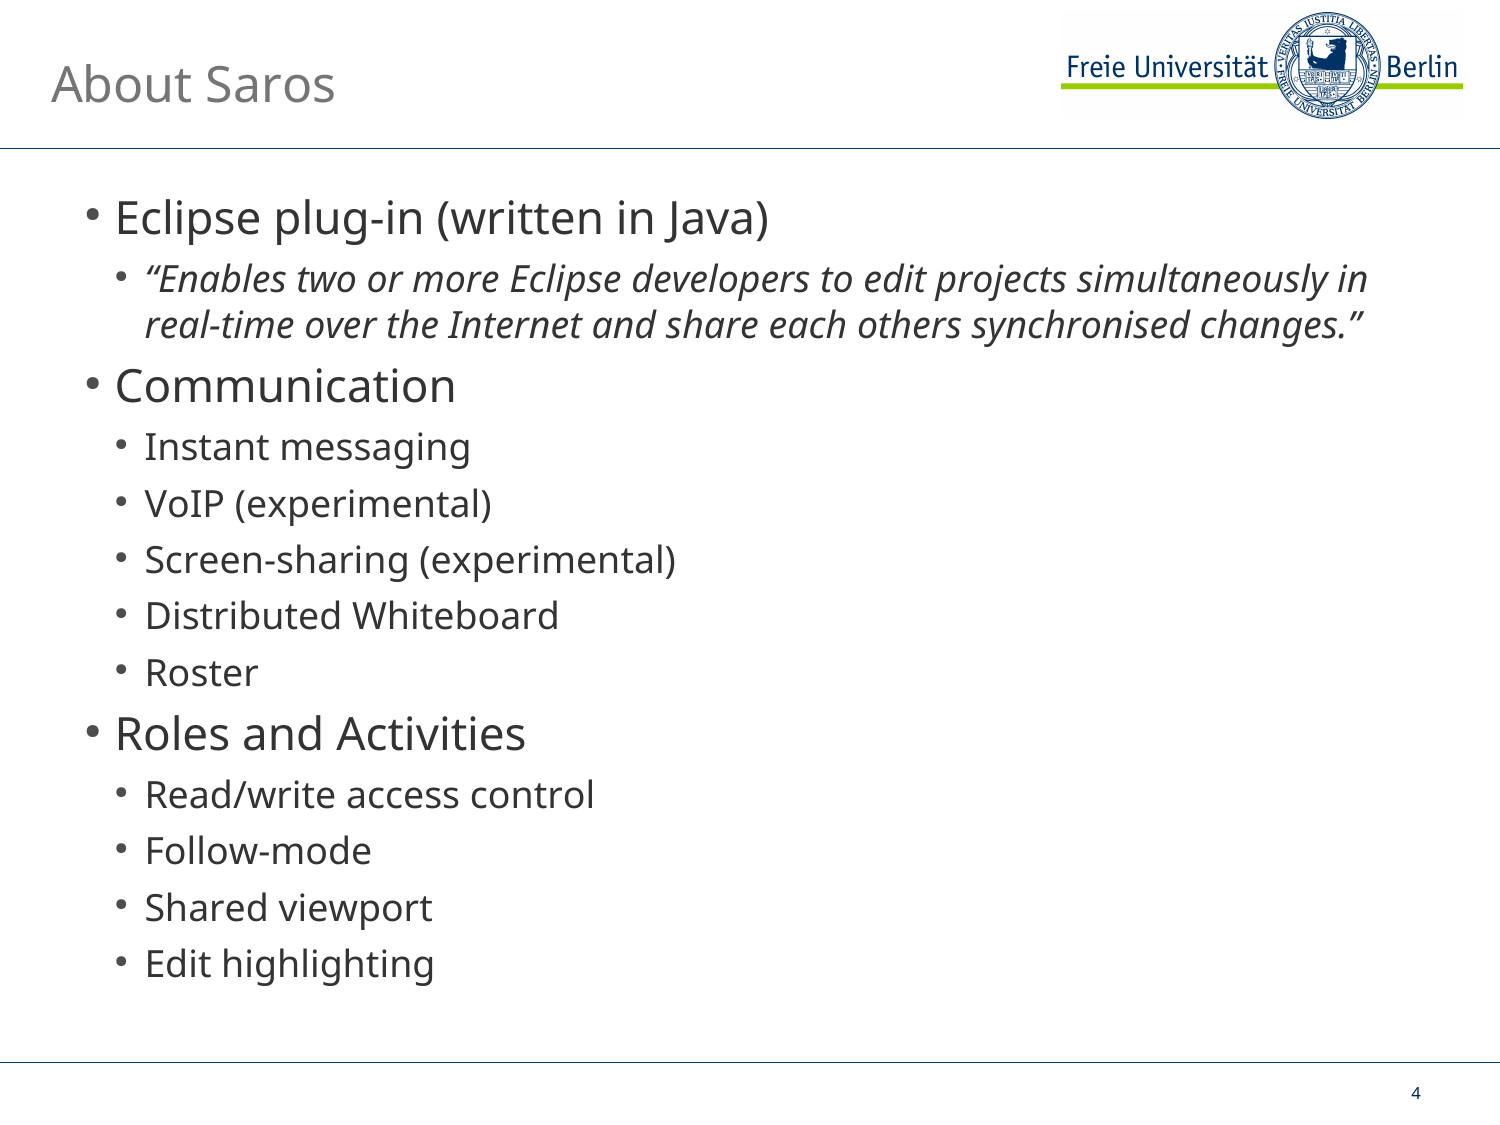

# About Saros
Eclipse plug-in (written in Java)
“Enables two or more Eclipse developers to edit projects simultaneously in real-time over the Internet and share each others synchronised changes.”
Communication
Instant messaging
VoIP (experimental)
Screen-sharing (experimental)
Distributed Whiteboard
Roster
Roles and Activities
Read/write access control
Follow-mode
Shared viewport
Edit highlighting